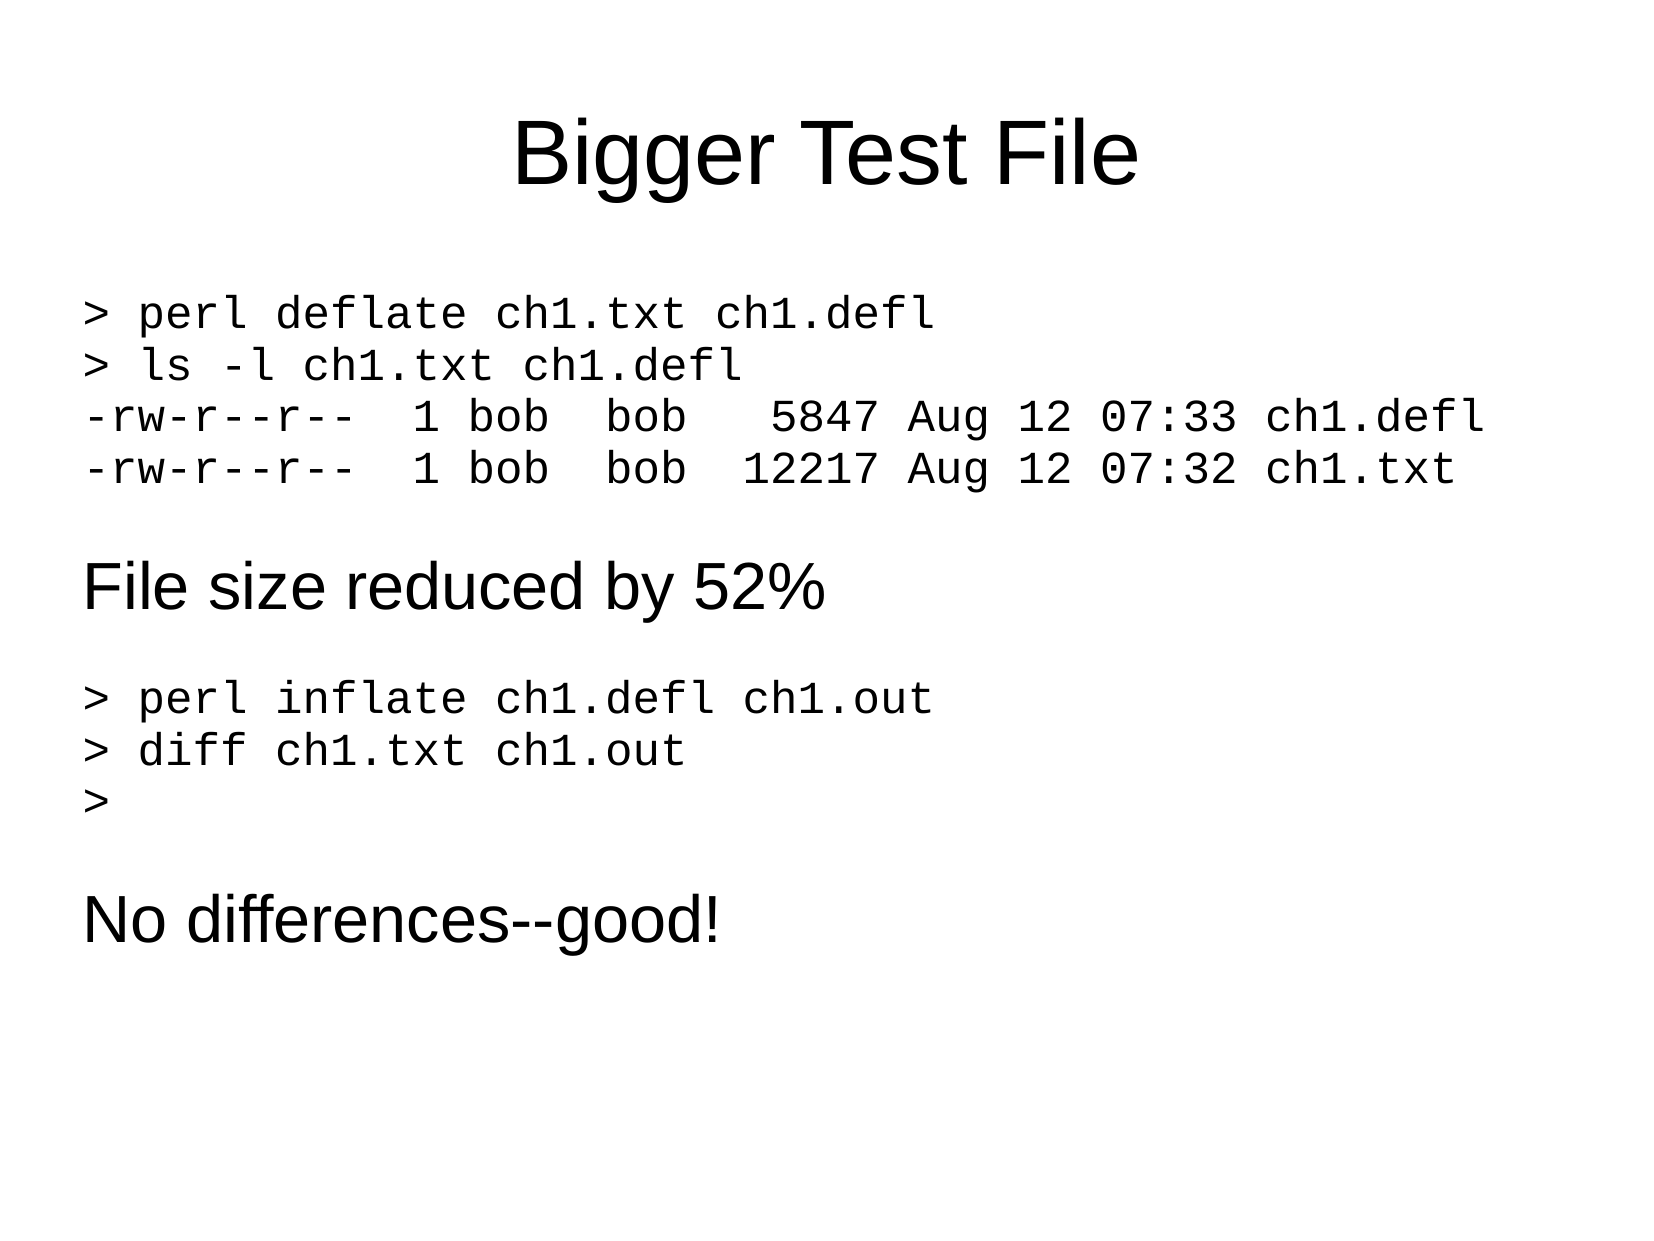

# Bigger Test File
> perl deflate ch1.txt ch1.defl
> ls -l ch1.txt ch1.defl
-rw-r--r-- 1 bob bob 5847 Aug 12 07:33 ch1.defl
-rw-r--r-- 1 bob bob 12217 Aug 12 07:32 ch1.txt
File size reduced by 52%
> perl inflate ch1.defl ch1.out
> diff ch1.txt ch1.out
>
No differences--good!